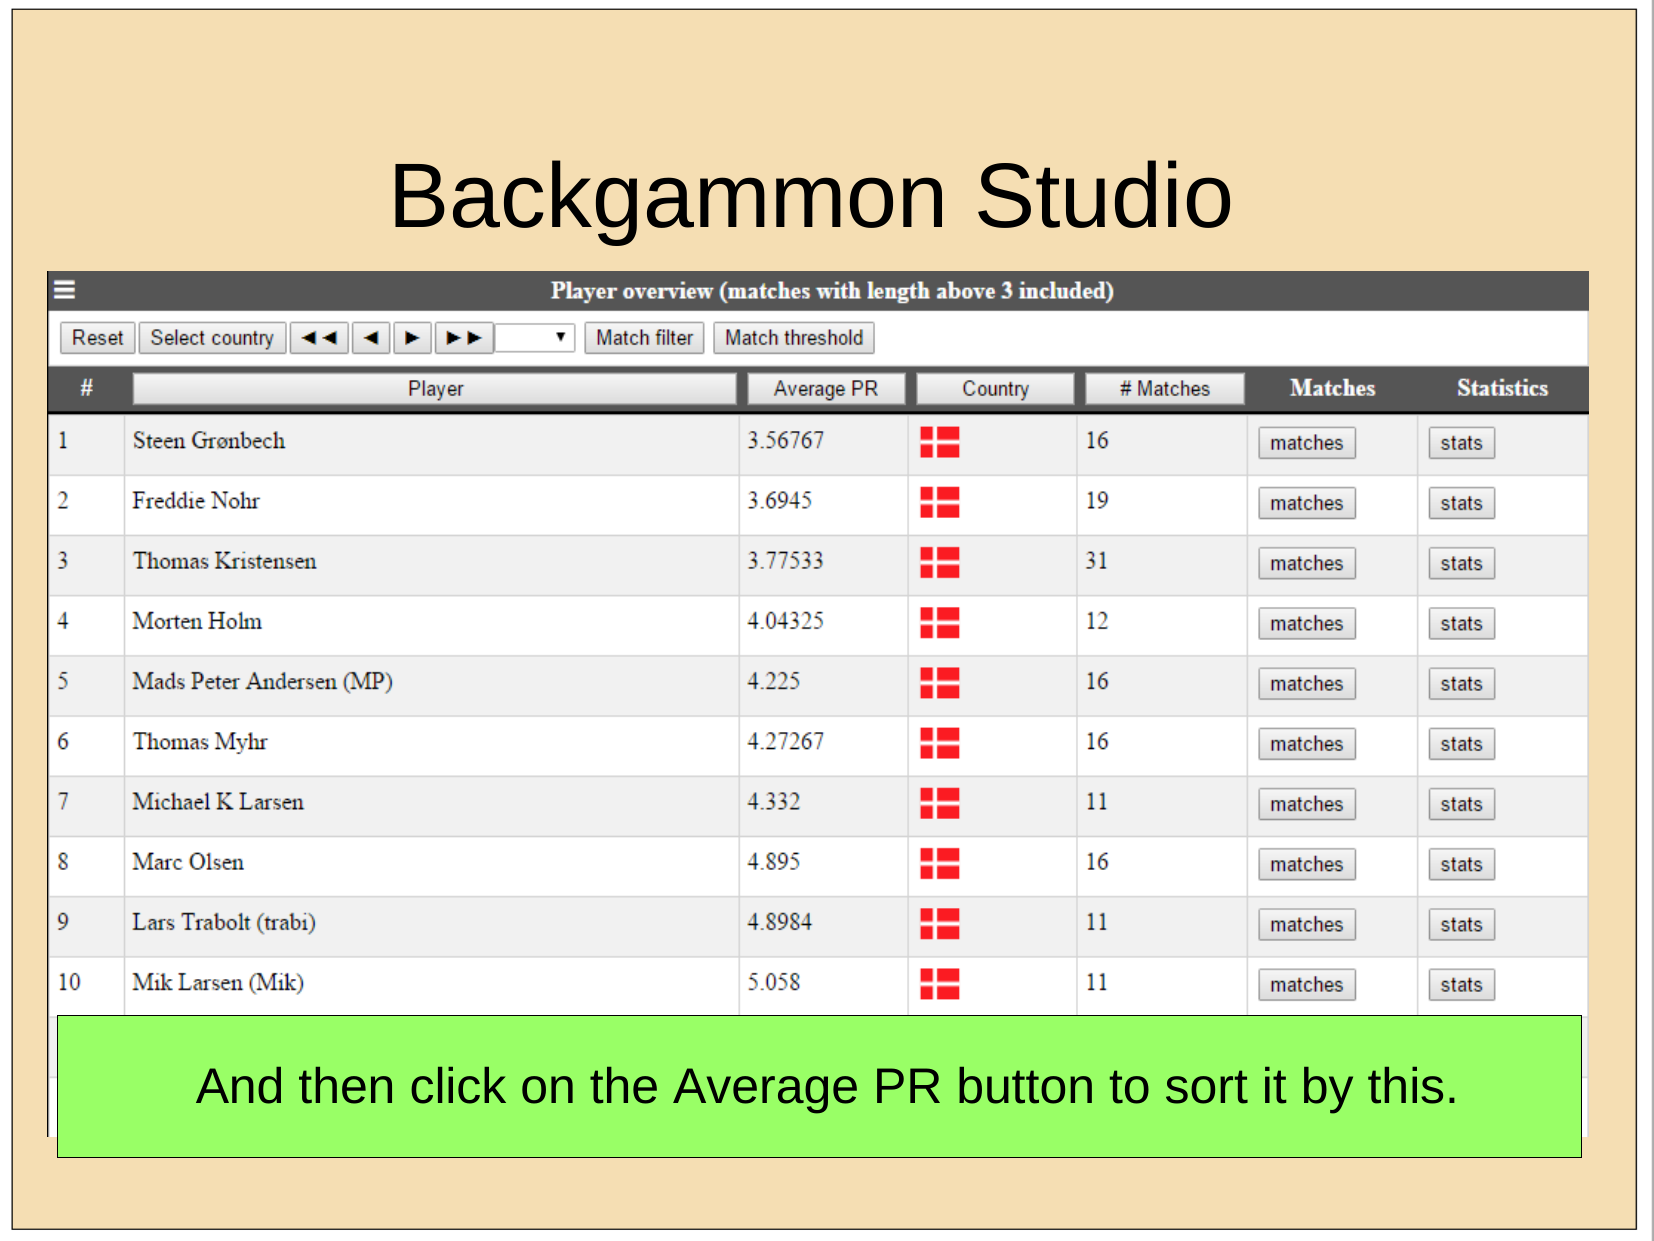

# Backgammon Studio
And then click on the Average PR button to sort it by this.